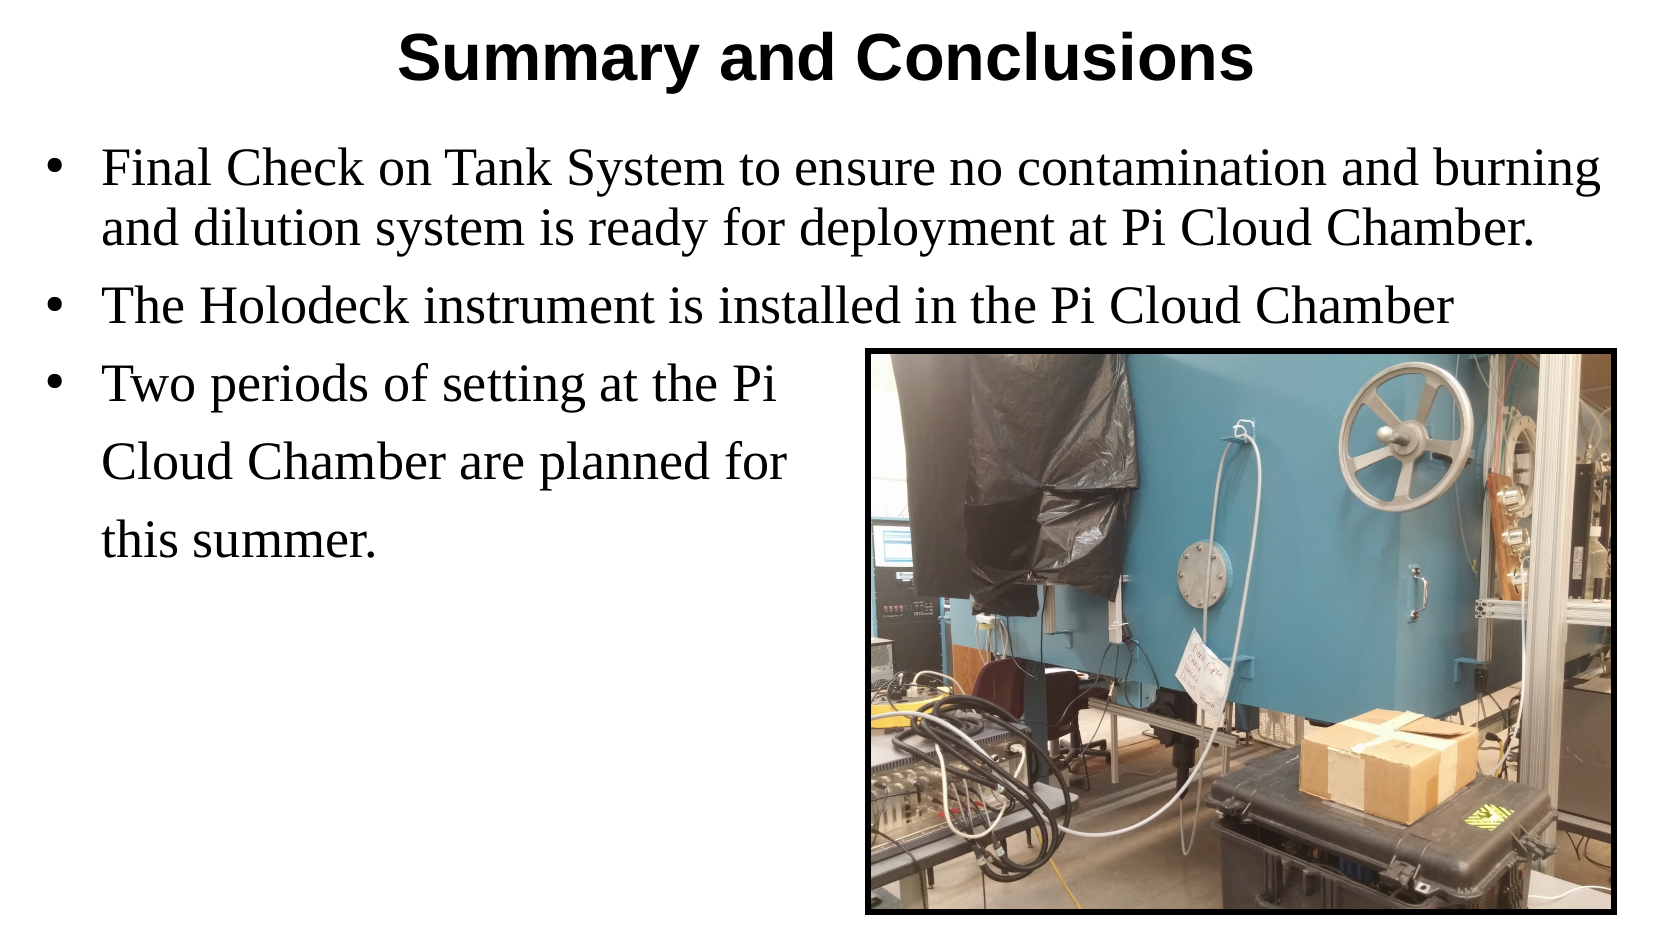

Summary and Conclusions
# Final Check on Tank System to ensure no contamination and burning and dilution system is ready for deployment at Pi Cloud Chamber.
The Holodeck instrument is installed in the Pi Cloud Chamber
Two periods of setting at the Pi
Cloud Chamber are planned for
this summer.